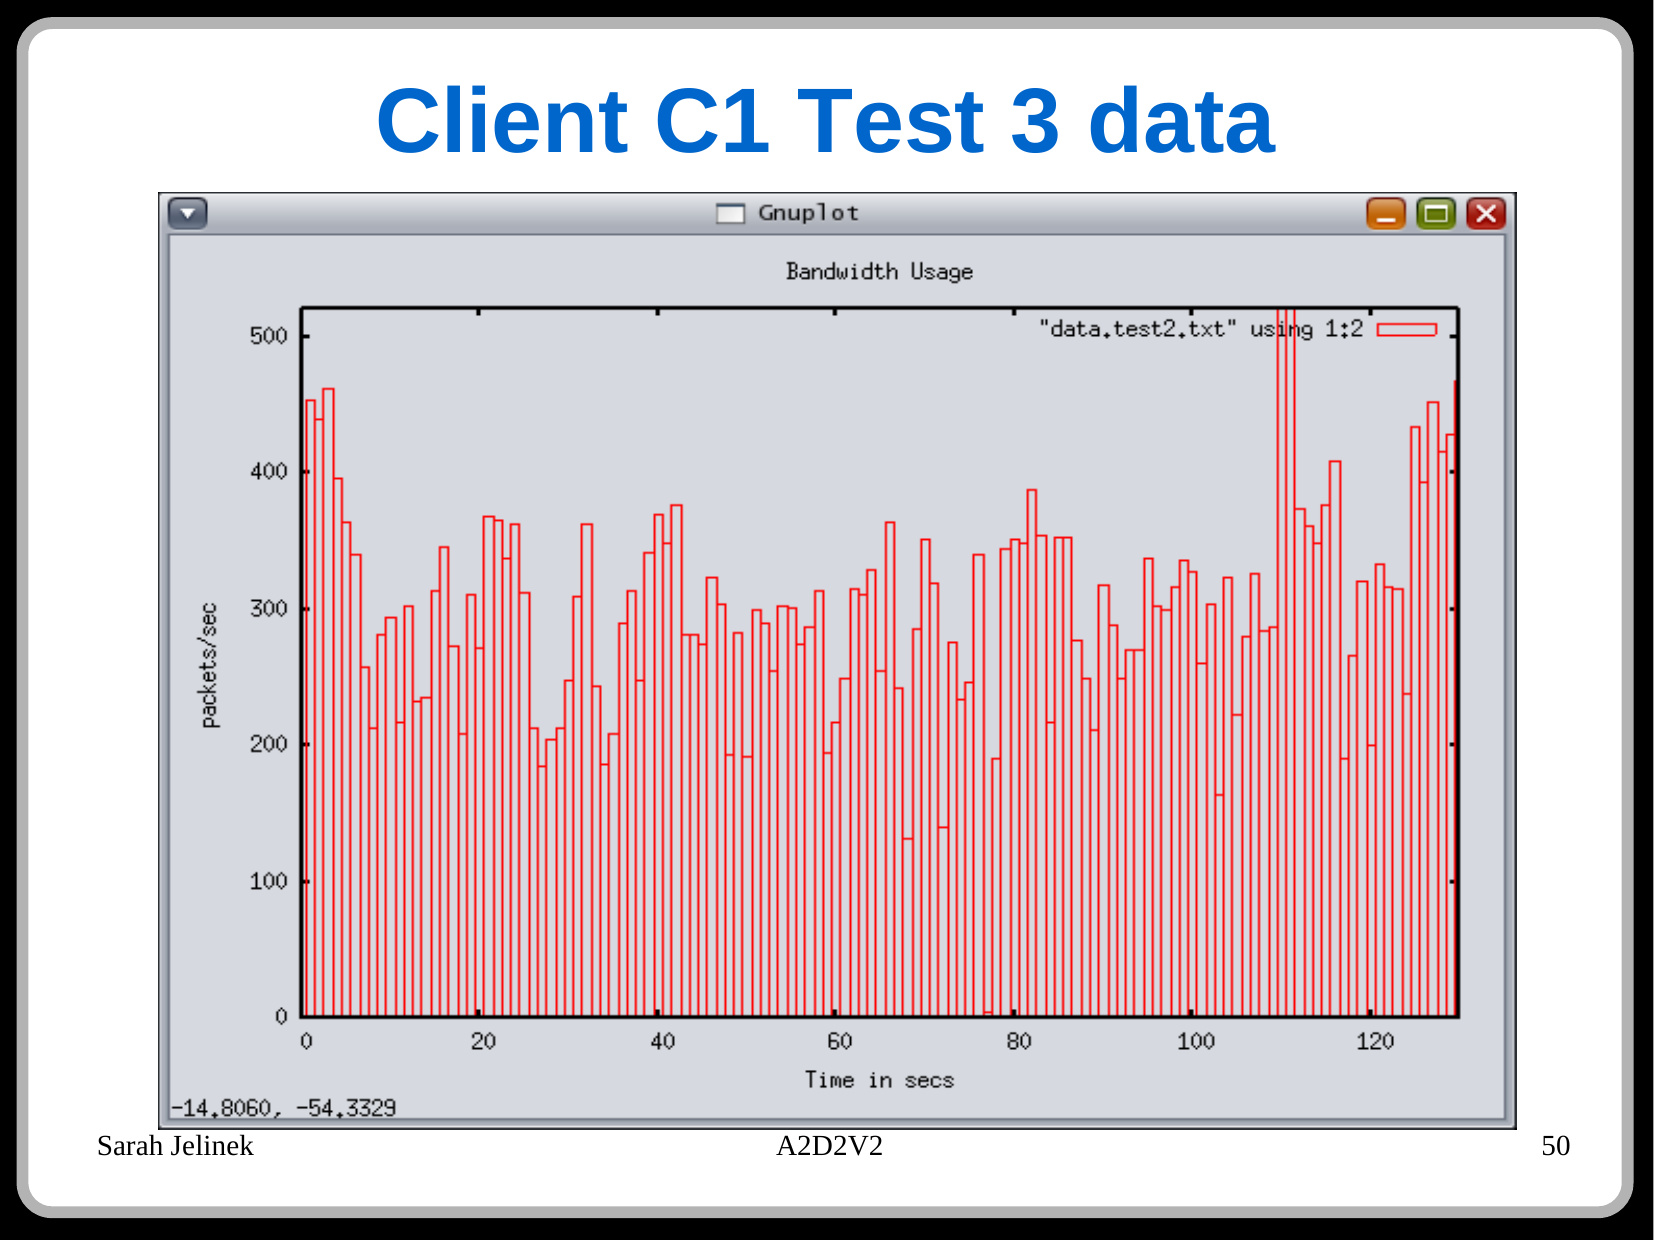

# Client C1 Test 3 data
Sarah Jelinek A2D2V2
50